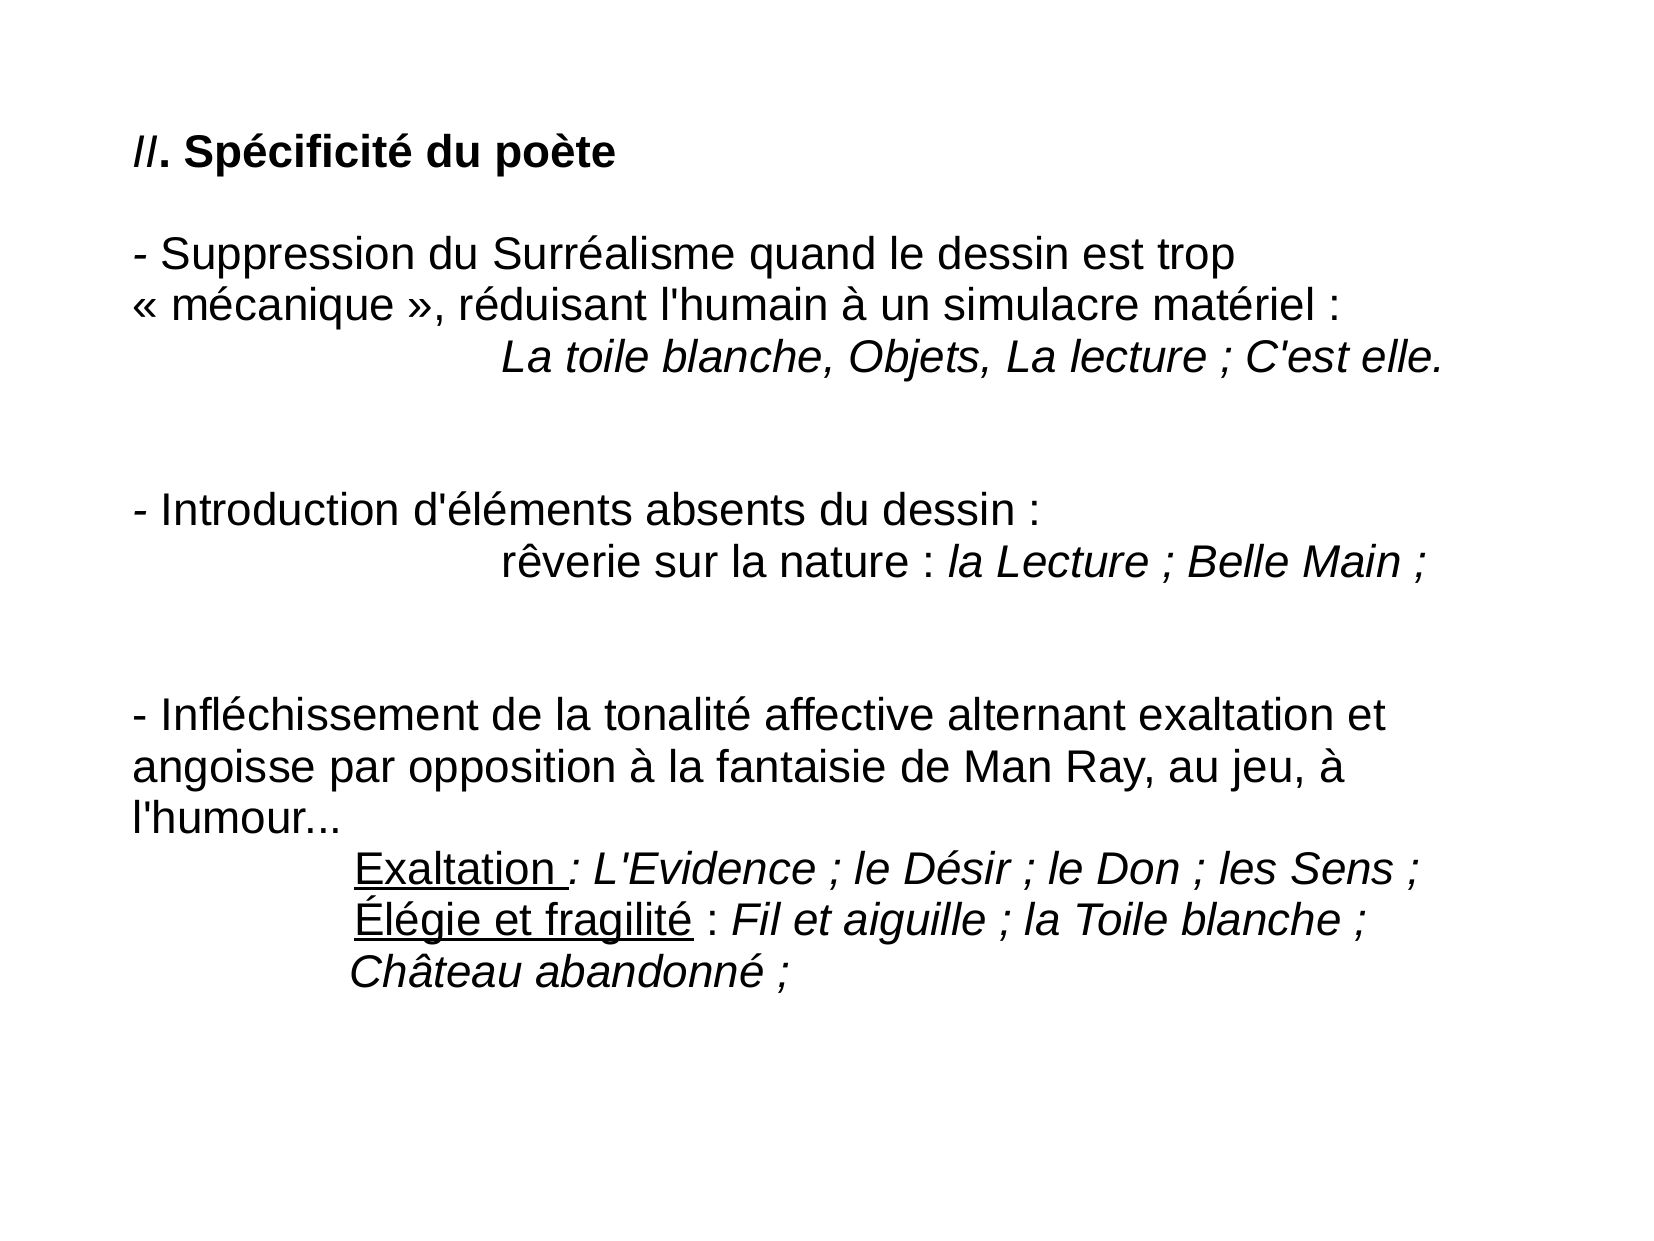

II. Spécificité du poète
- Suppression du Surréalisme quand le dessin est trop « mécanique », réduisant l'humain à un simulacre matériel :
					La toile blanche, Objets, La lecture ; C'est elle.
- Introduction d'éléments absents du dessin :
					rêverie sur la nature : la Lecture ; Belle Main ;
- Infléchissement de la tonalité affective alternant exaltation et angoisse par opposition à la fantaisie de Man Ray, au jeu, à l'humour...
			Exaltation : L'Evidence ; le Désir ; le Don ; les Sens ;
			Élégie et fragilité : Fil et aiguille ; la Toile blanche ;
 Château abandonné ;